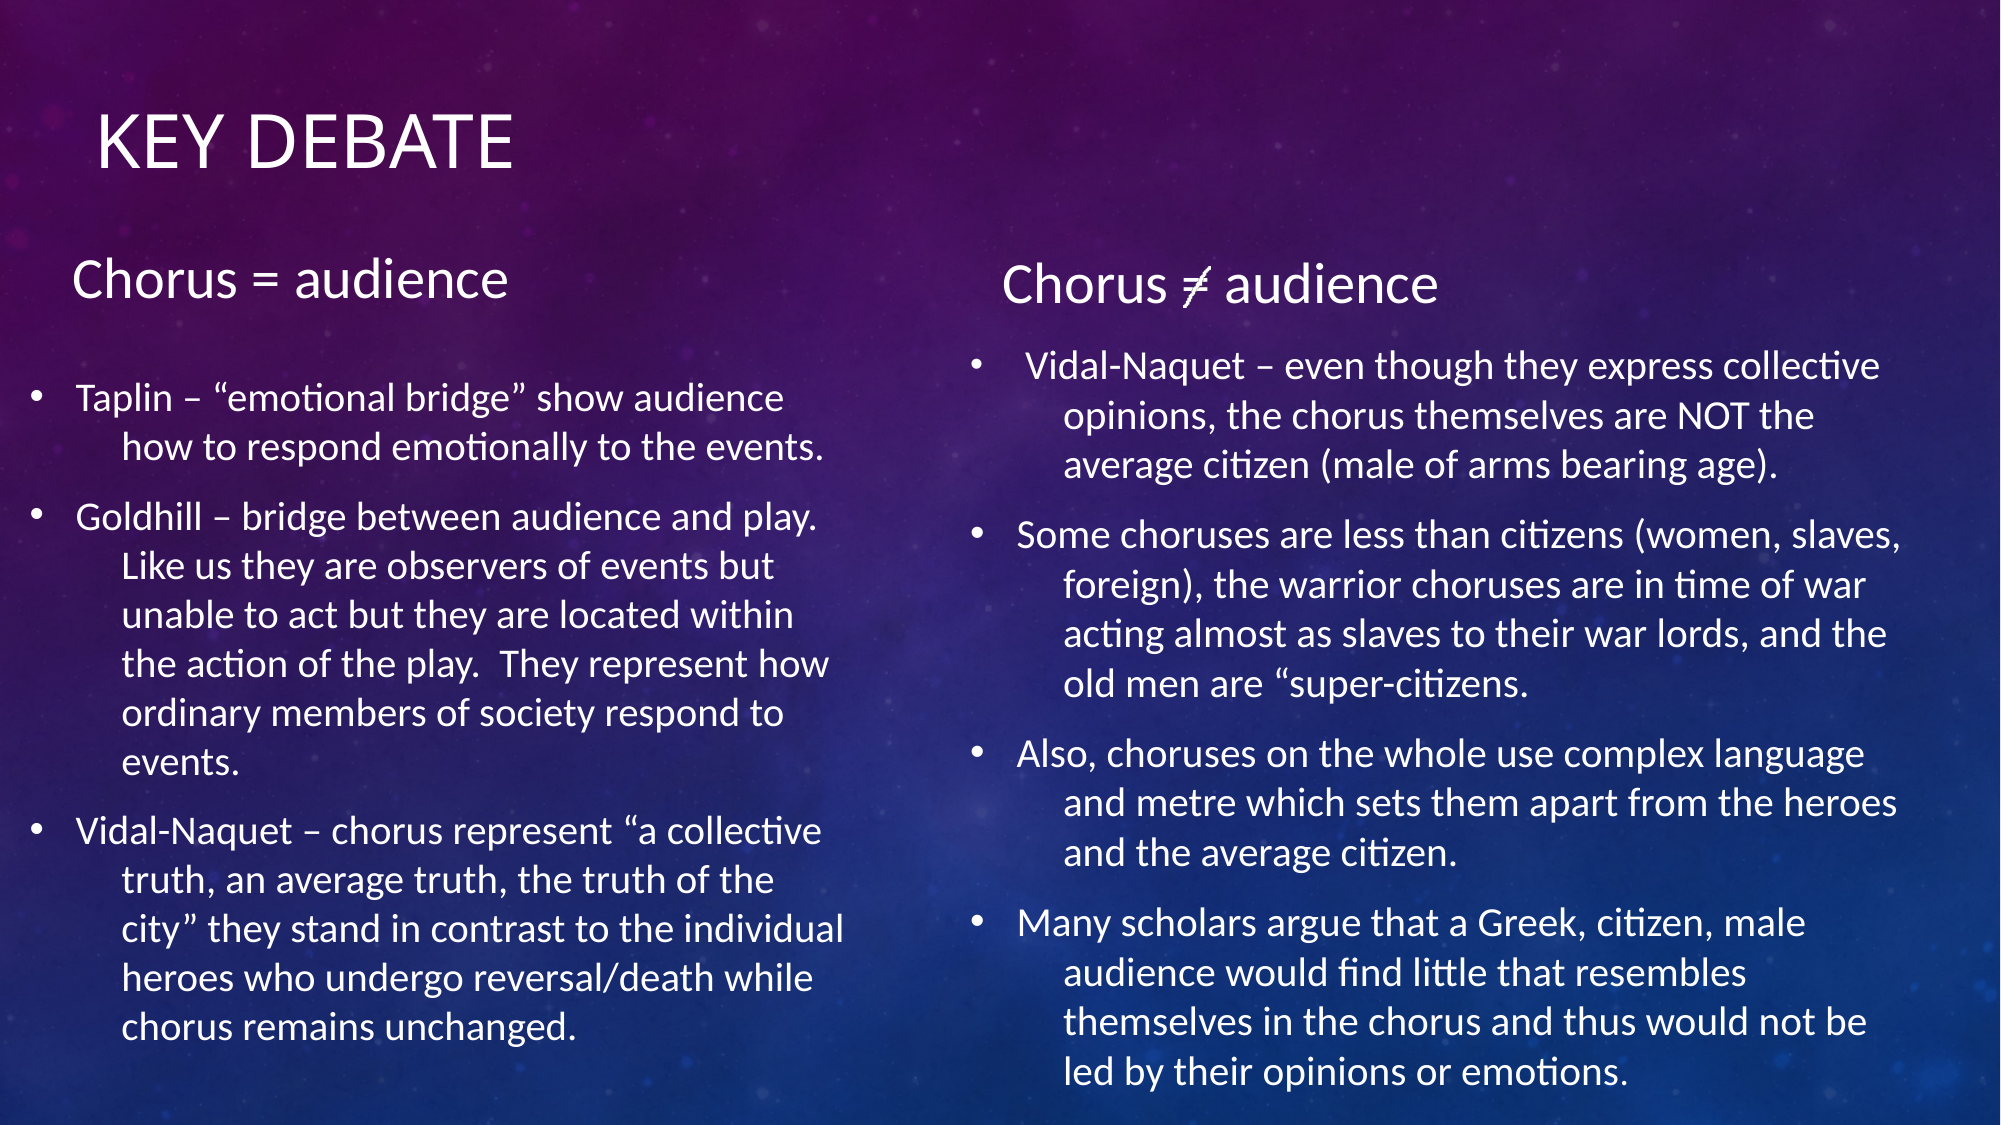

# Key debate
Chorus = audience
Chorus = audience
 Vidal-Naquet – even though they express collective opinions, the chorus themselves are NOT the average citizen (male of arms bearing age).
Some choruses are less than citizens (women, slaves, foreign), the warrior choruses are in time of war acting almost as slaves to their war lords, and the old men are “super-citizens.
Also, choruses on the whole use complex language and metre which sets them apart from the heroes and the average citizen.
Many scholars argue that a Greek, citizen, male audience would find little that resembles themselves in the chorus and thus would not be led by their opinions or emotions.
Taplin – “emotional bridge” show audience how to respond emotionally to the events.
Goldhill – bridge between audience and play. Like us they are observers of events but unable to act but they are located within the action of the play. They represent how ordinary members of society respond to events.
Vidal-Naquet – chorus represent “a collective truth, an average truth, the truth of the city” they stand in contrast to the individual heroes who undergo reversal/death while chorus remains unchanged.